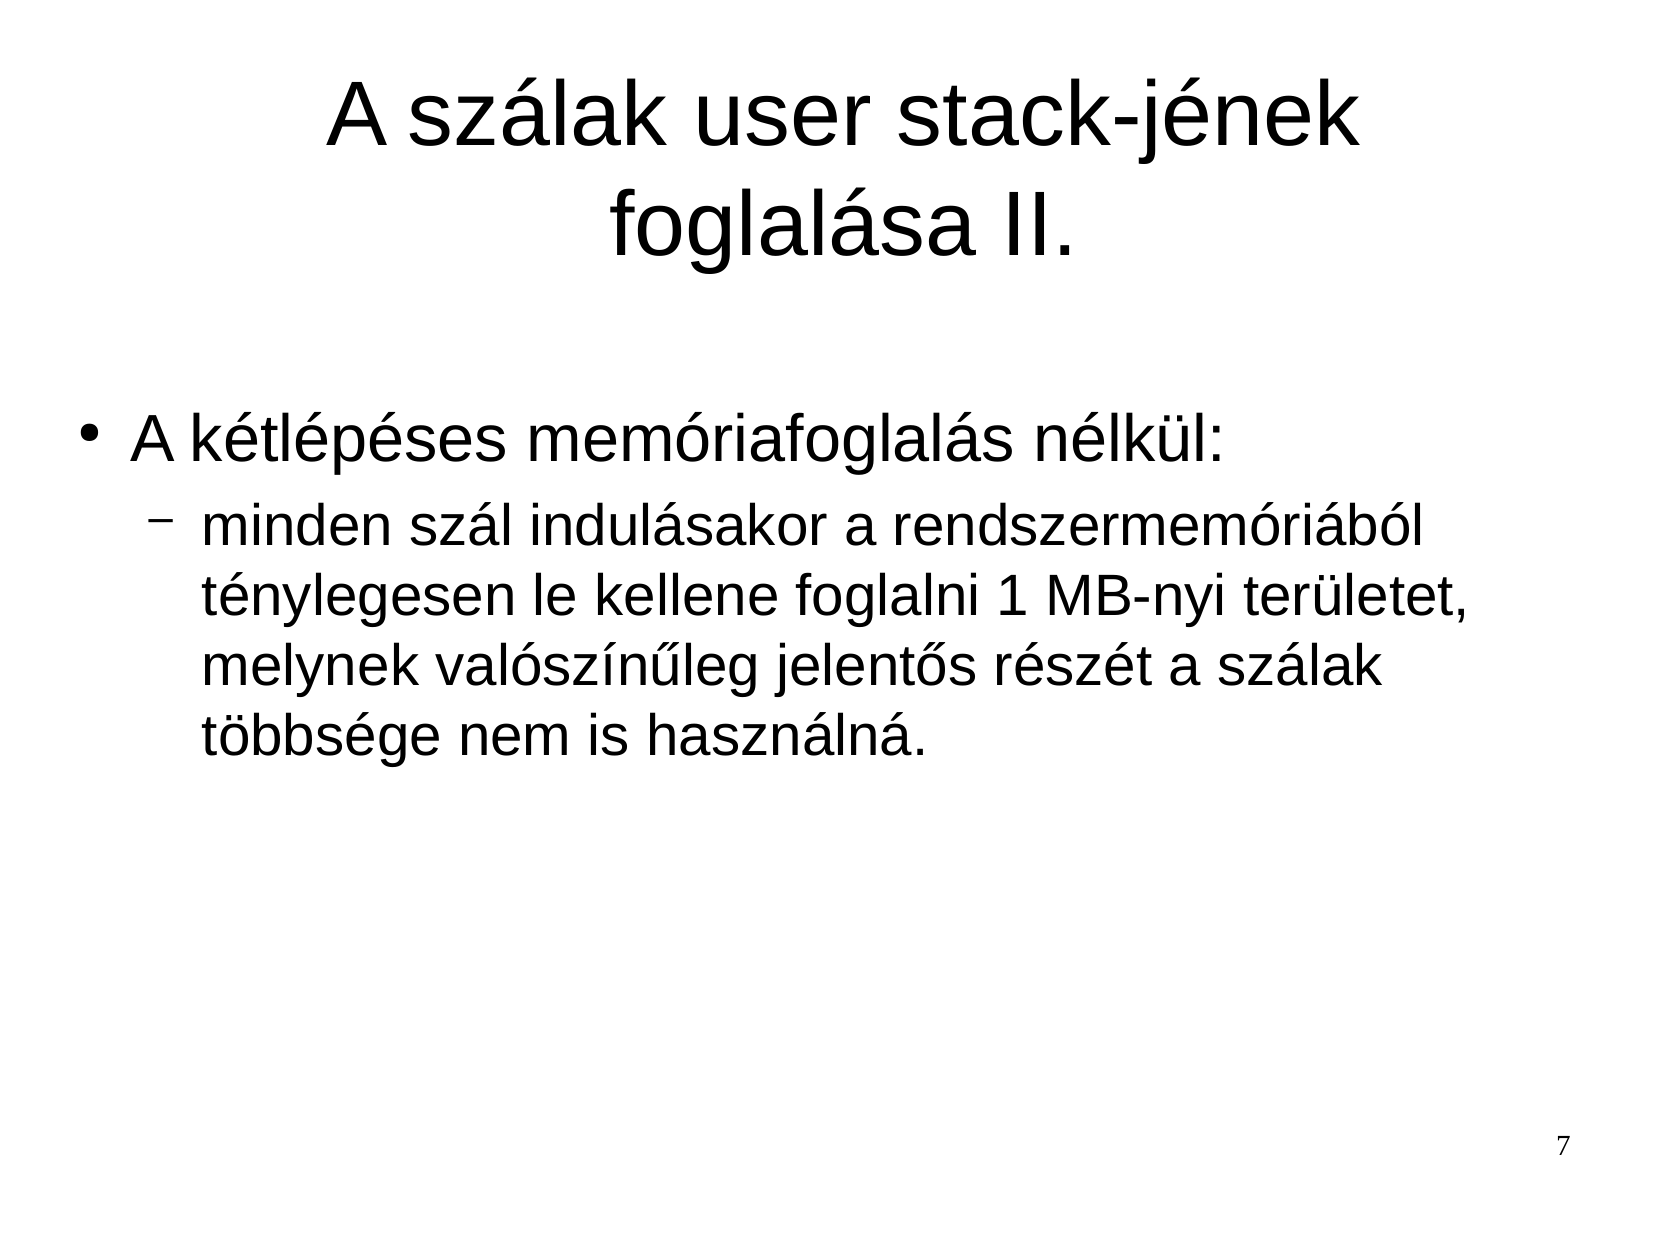

# A szálak user stack-jének foglalása II.
A kétlépéses memóriafoglalás nélkül:
minden szál indulásakor a rendszermemóriából ténylegesen le kellene foglalni 1 MB-nyi területet, melynek valószínűleg jelentős részét a szálak többsége nem is használná.
7